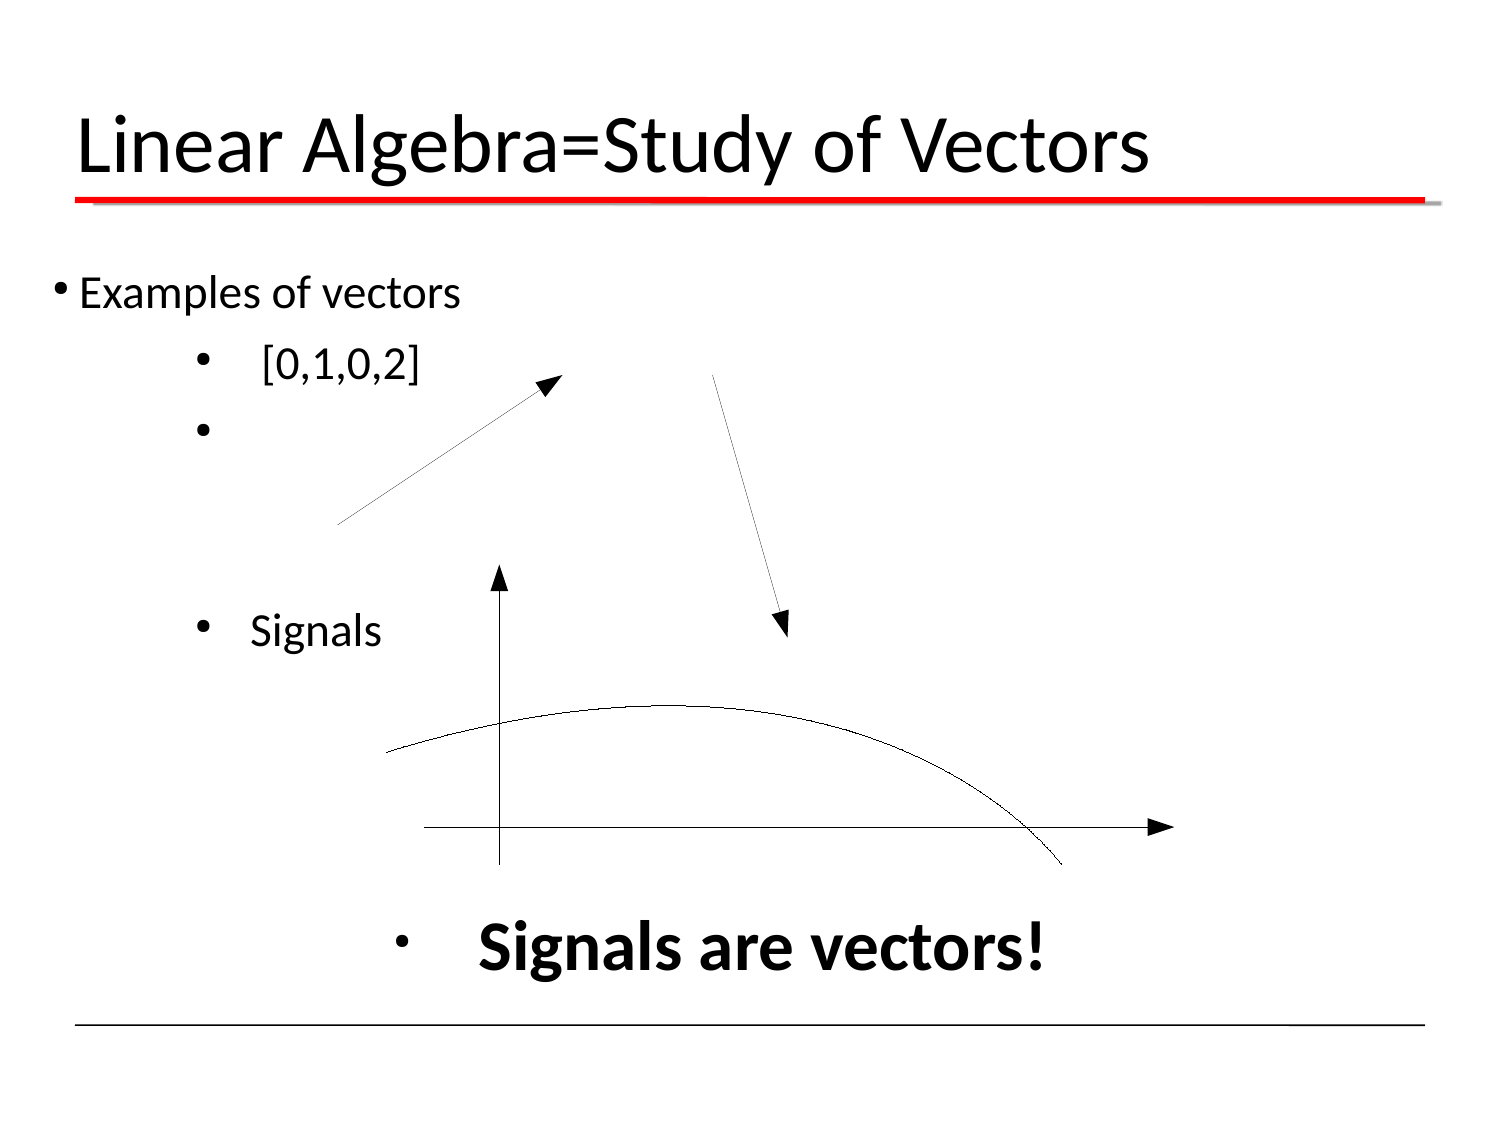

# Linear Algebra=Study of Vectors
 Examples of vectors
 [0,1,0,2]
 Signals
 Signals are vectors!